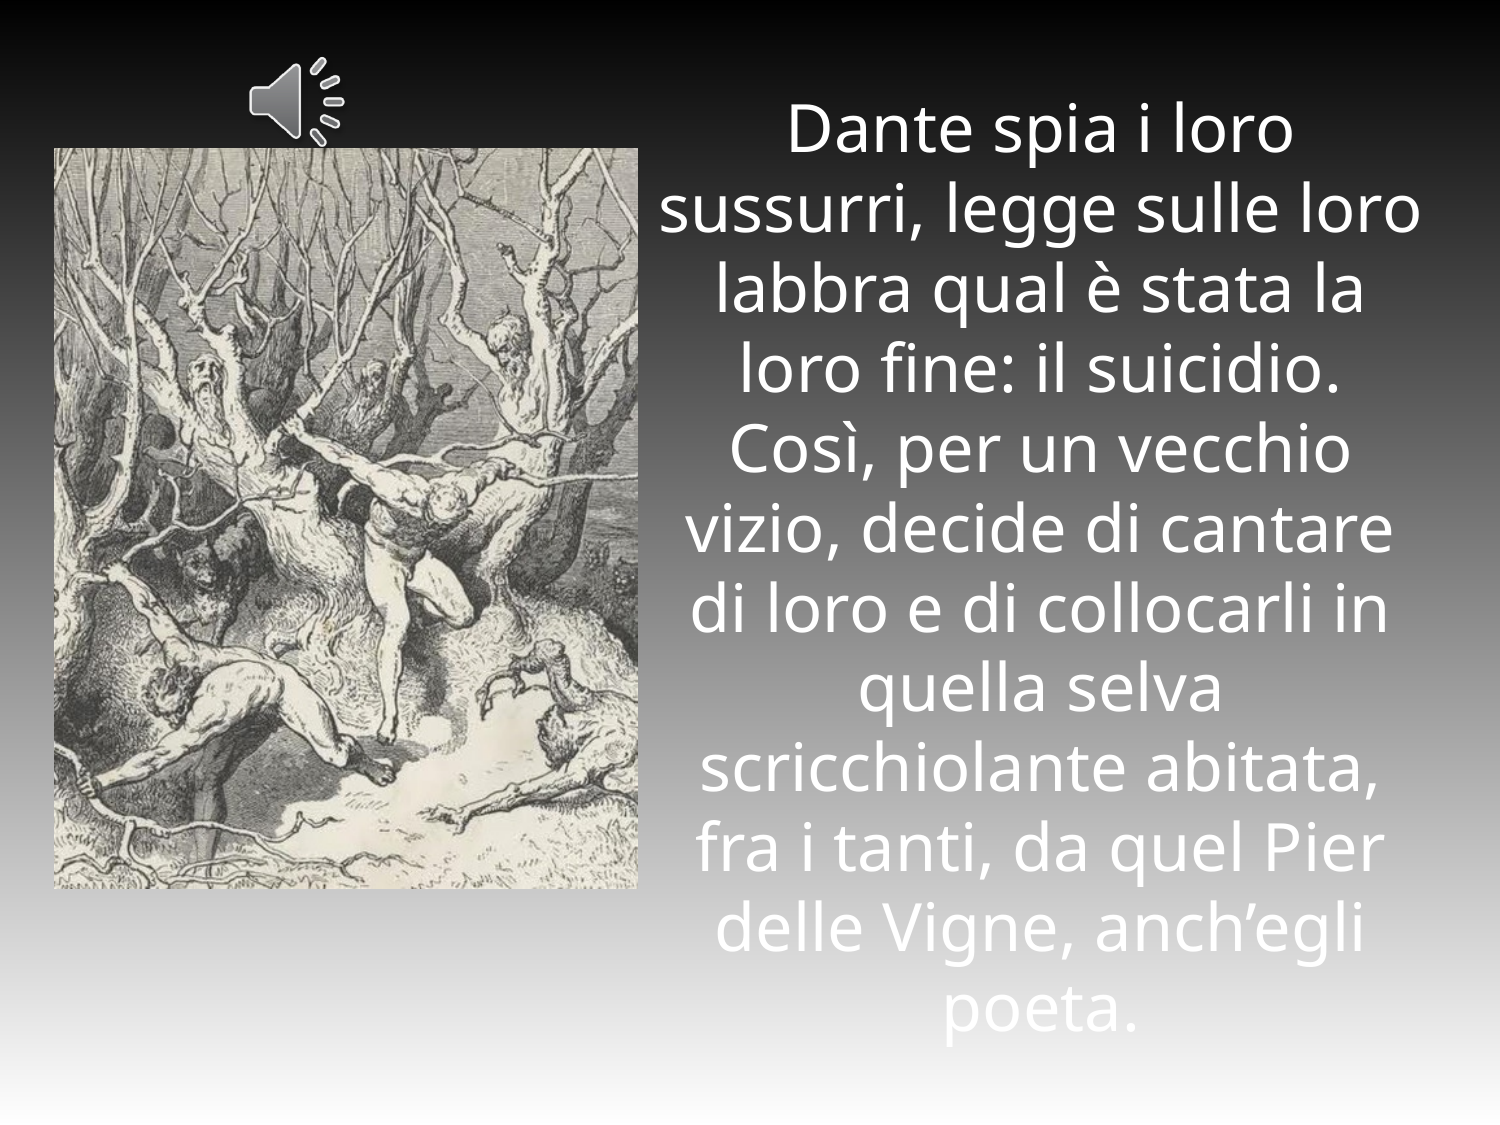

# Dante spia i loro sussurri, legge sulle loro labbra qual è stata la loro fine: il suicidio. Così, per un vecchio vizio, decide di cantare di loro e di collocarli in quella selva scricchiolante abitata, fra i tanti, da quel Pier delle Vigne, anch’egli poeta.